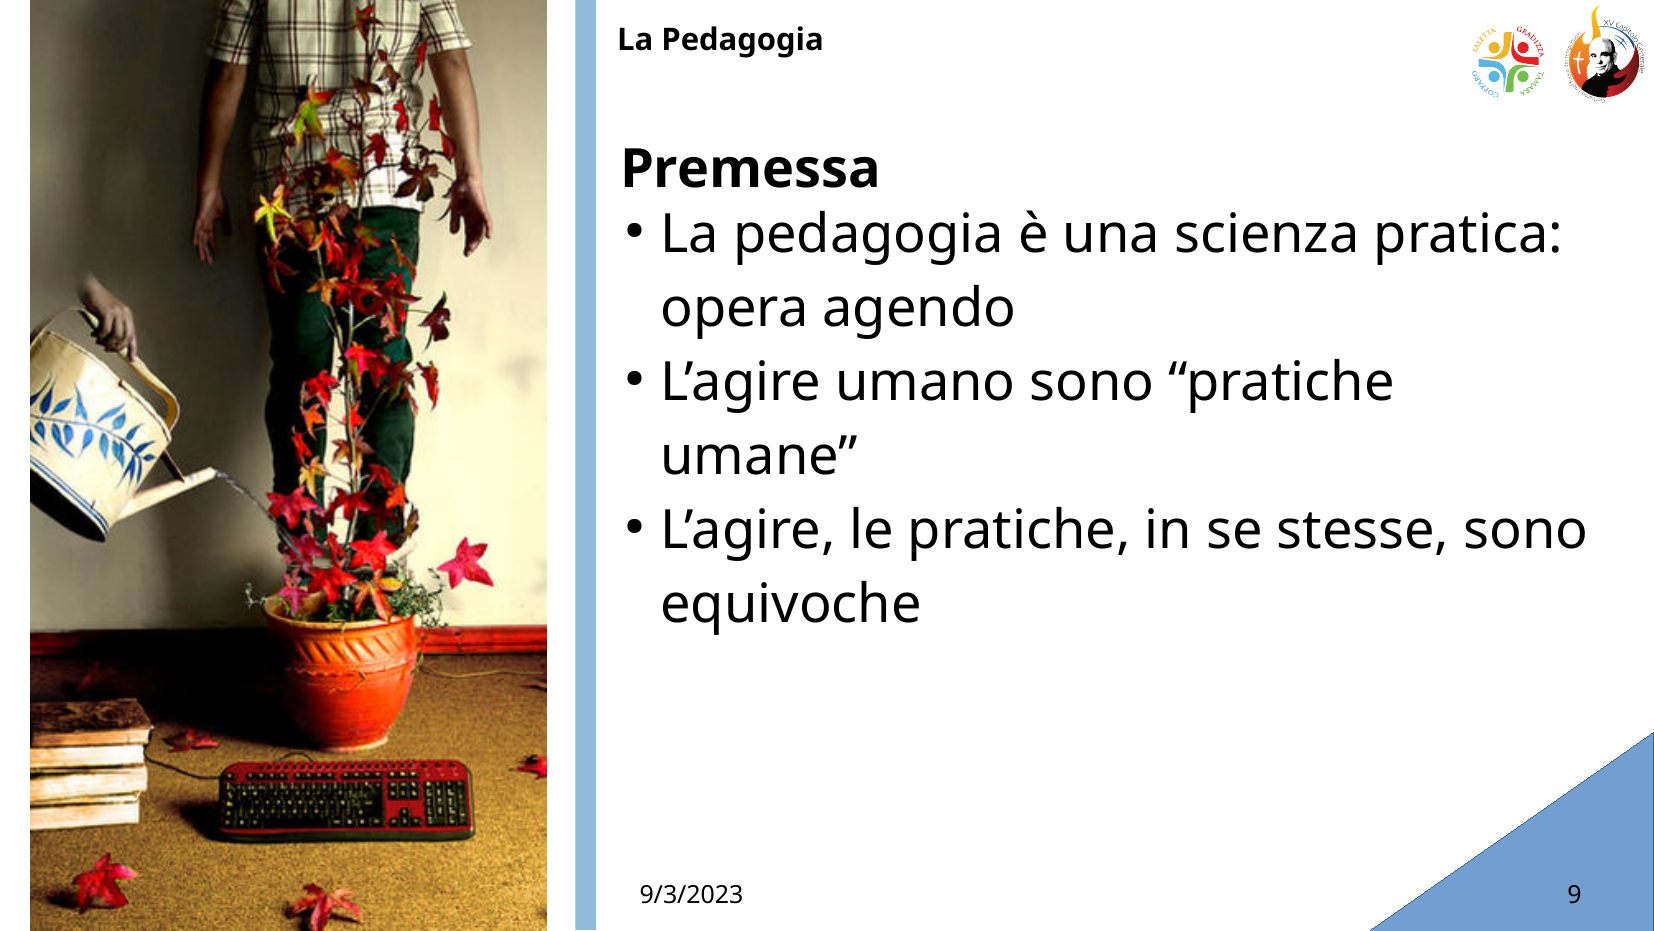

La Pedagogia
Premessa
# La pedagogia è una scienza pratica: opera agendo
L’agire umano sono “pratiche umane”
L’agire, le pratiche, in se stesse, sono equivoche